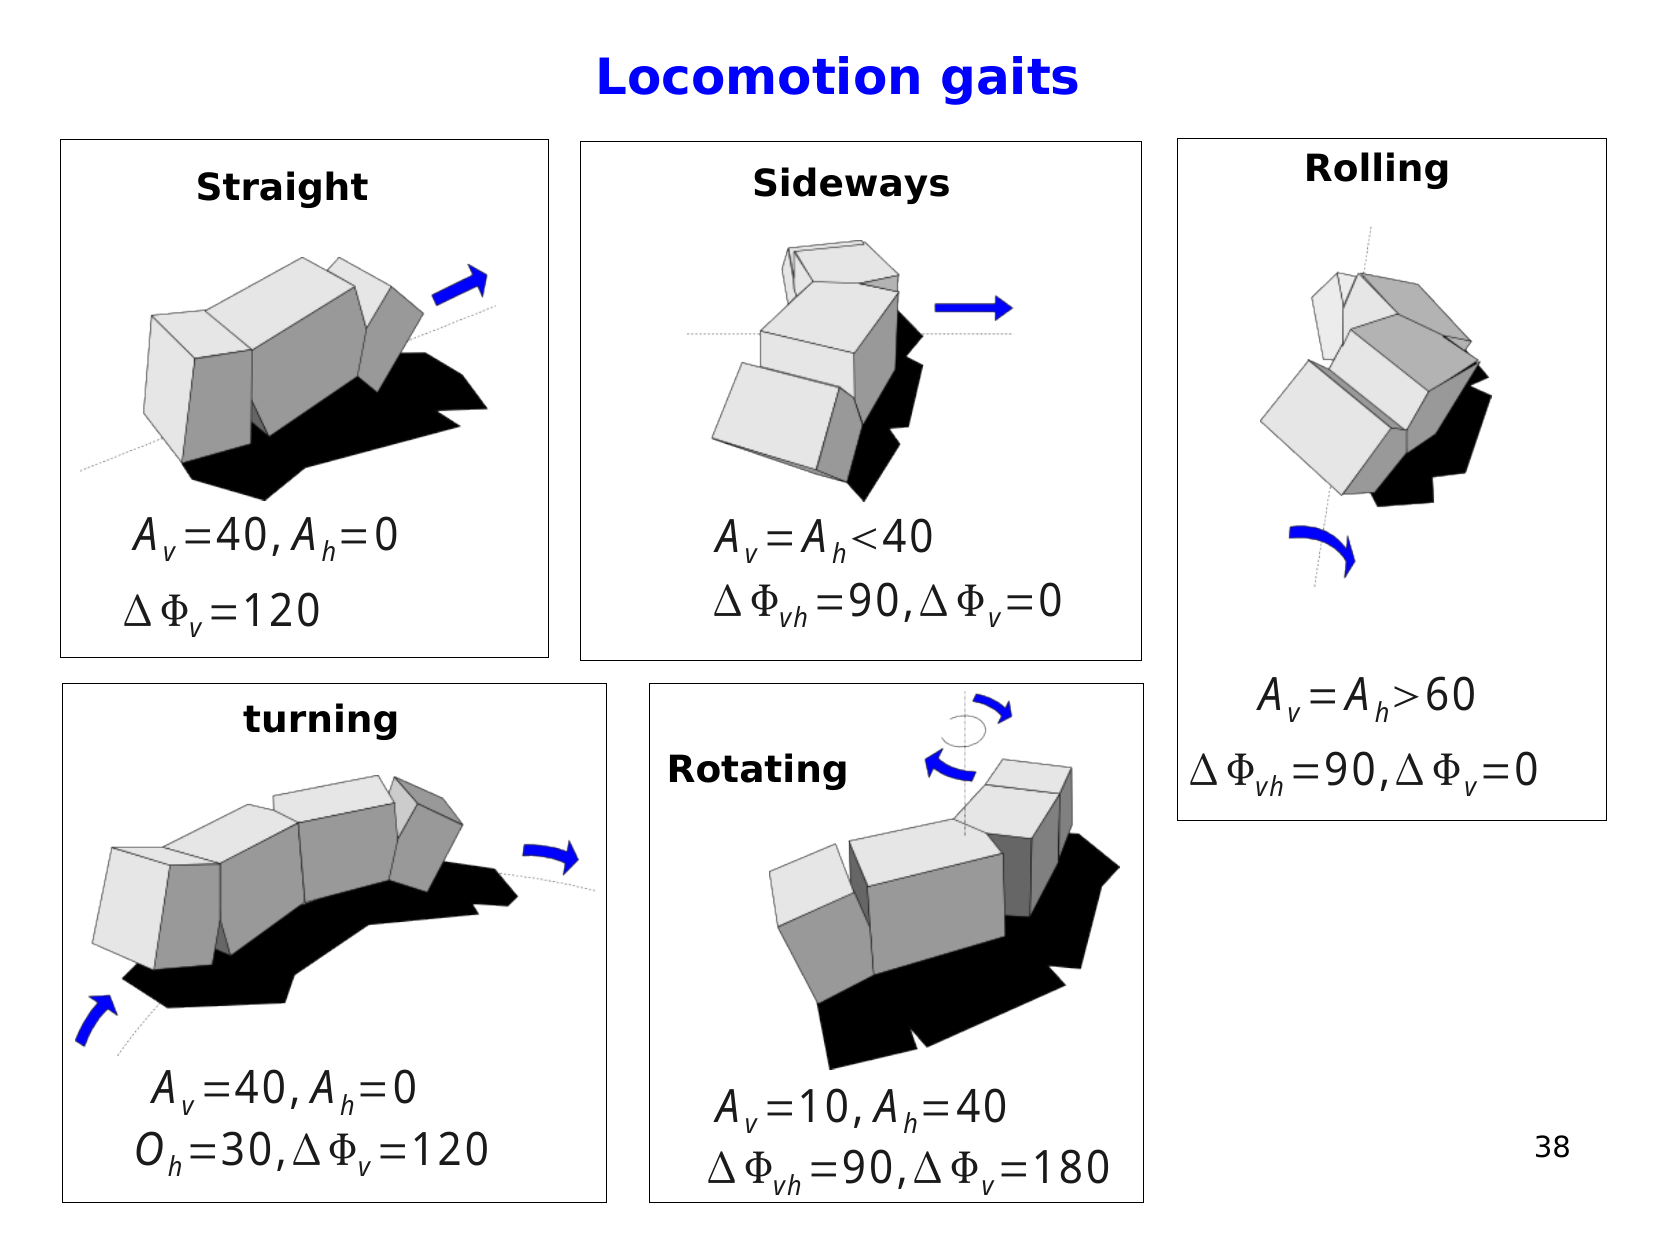

Locomotion gaits
Rolling
Straight
Sideways
Rotating
turning
38